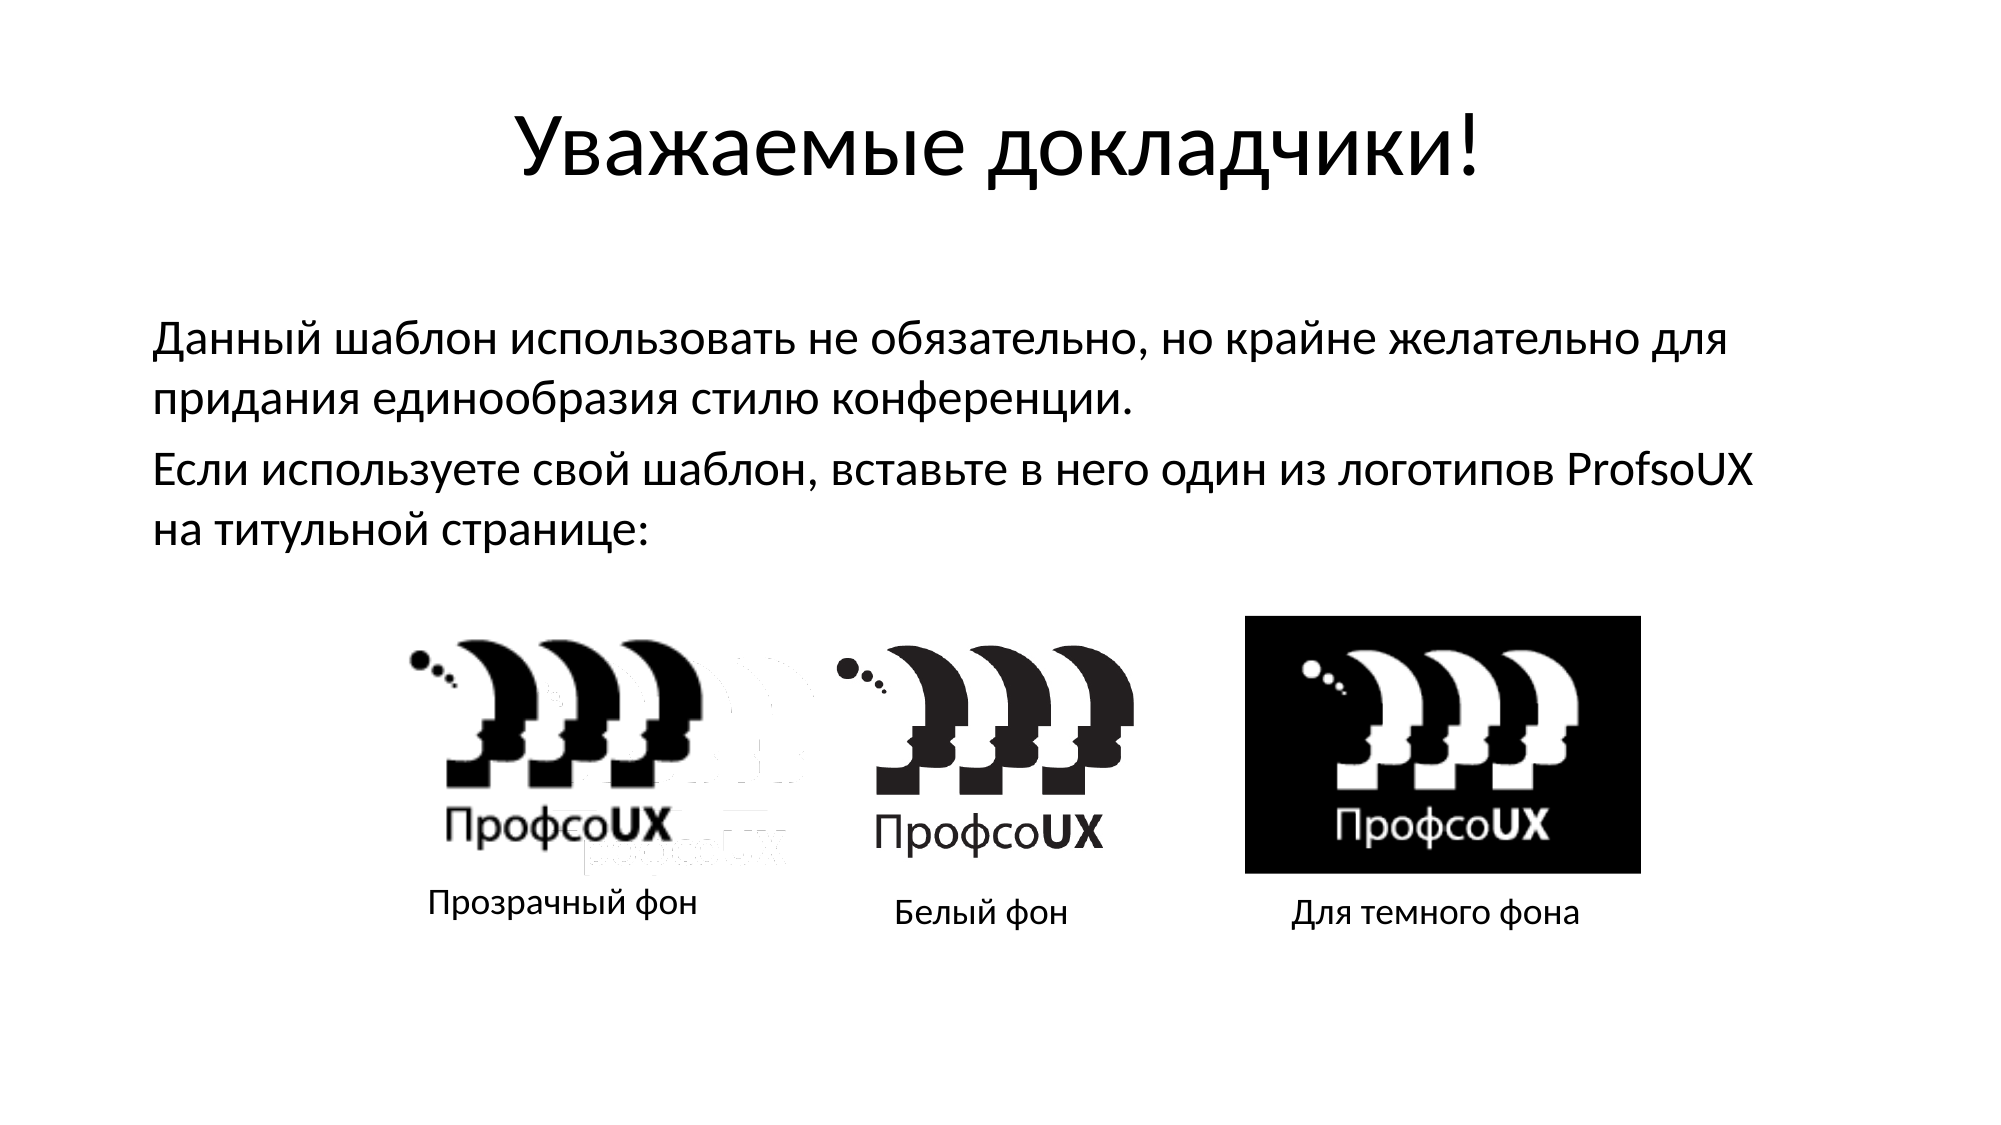

# Уважаемые докладчики!
Данный шаблон использовать не обязательно, но крайне желательно для придания единообразия стилю конференции.
Если используете свой шаблон, вставьте в него один из логотипов ProfsoUX
на титульной странице:
Прозрачный фон
Белый фон
Для темного фона
Прозрачный фон
Непрозрачный фон